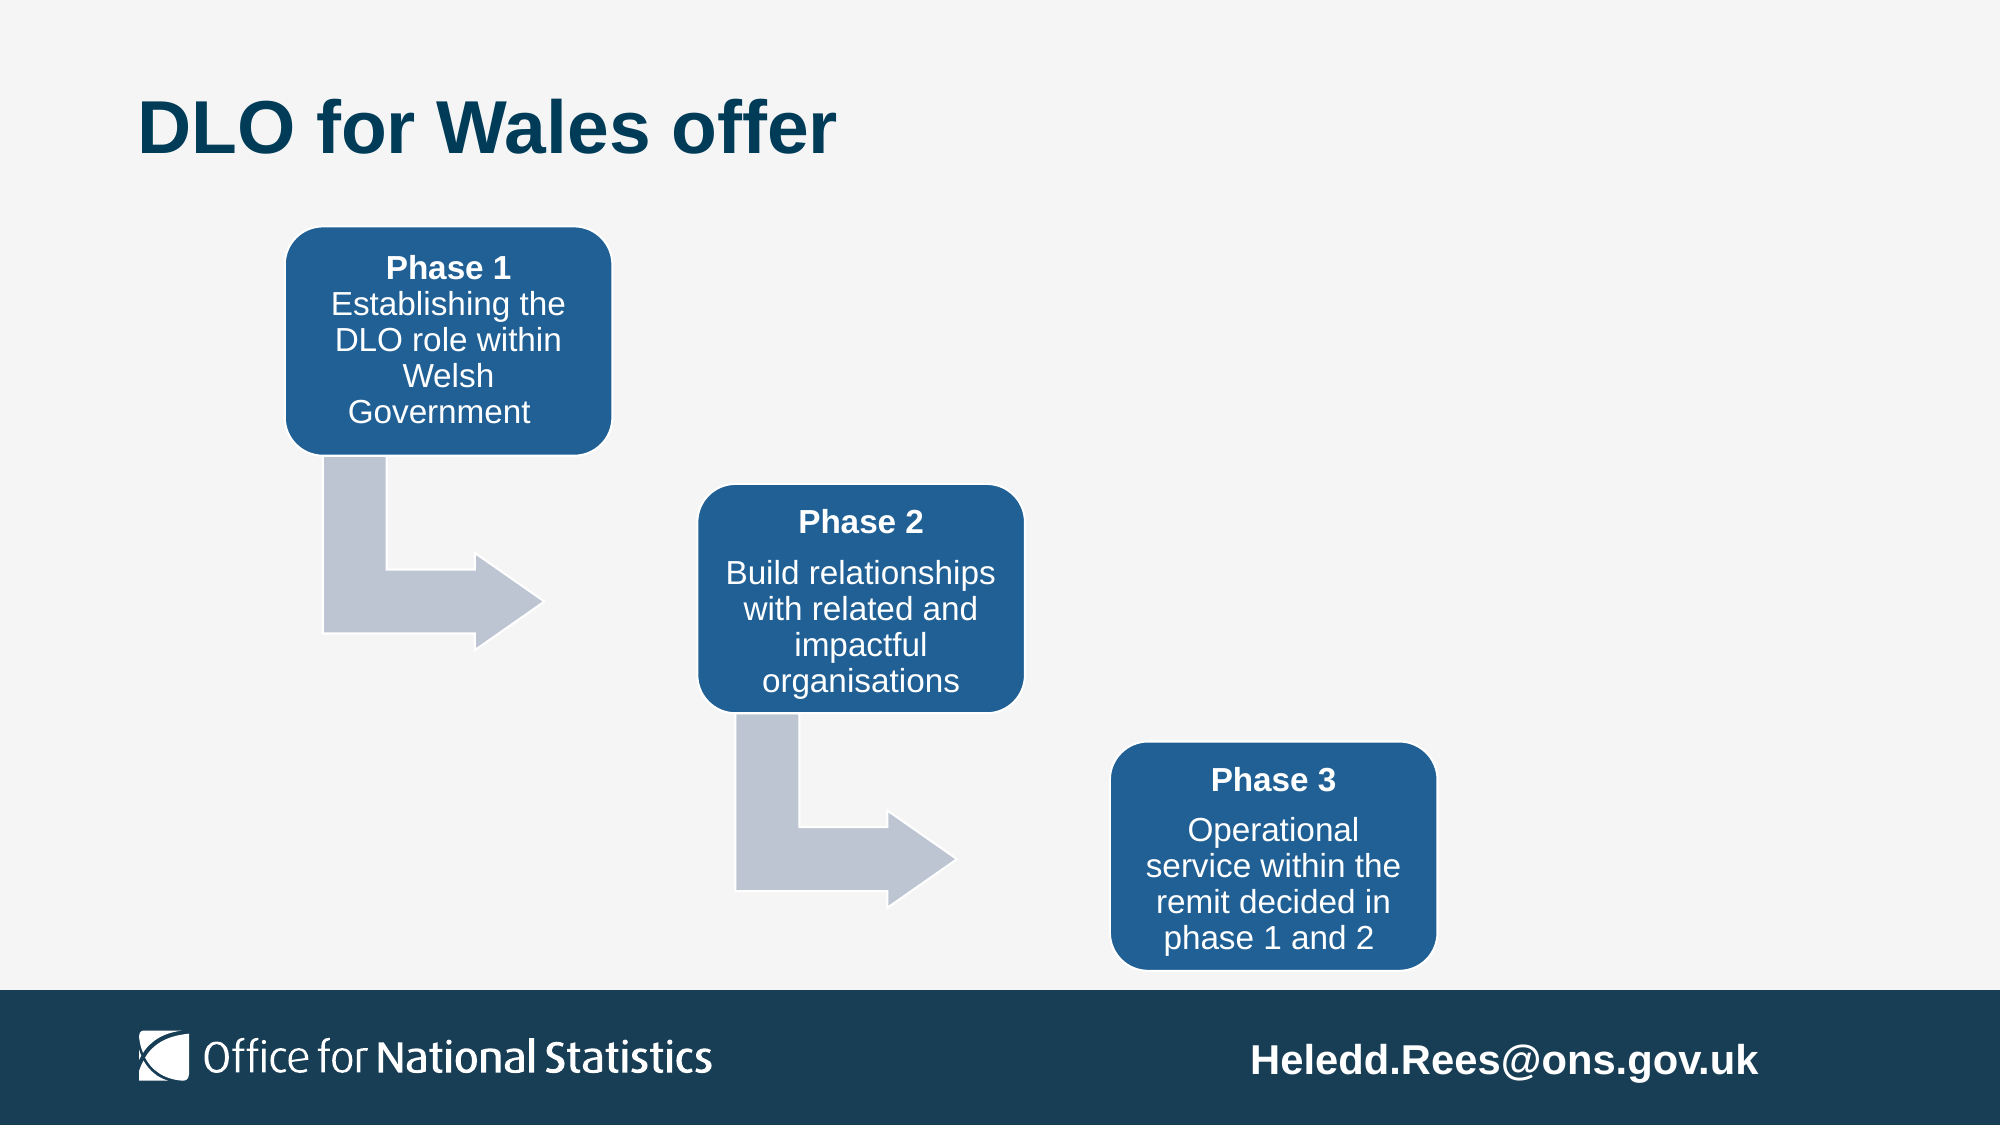

# DLO for Wales offer
Phase 1 Establishing the DLO role within Welsh Government
Phase 2
Build relationships with related and impactful organisations
Phase 3
Operational service within the remit decided in phase 1 and 2
Heledd.Rees@ons.gov.uk